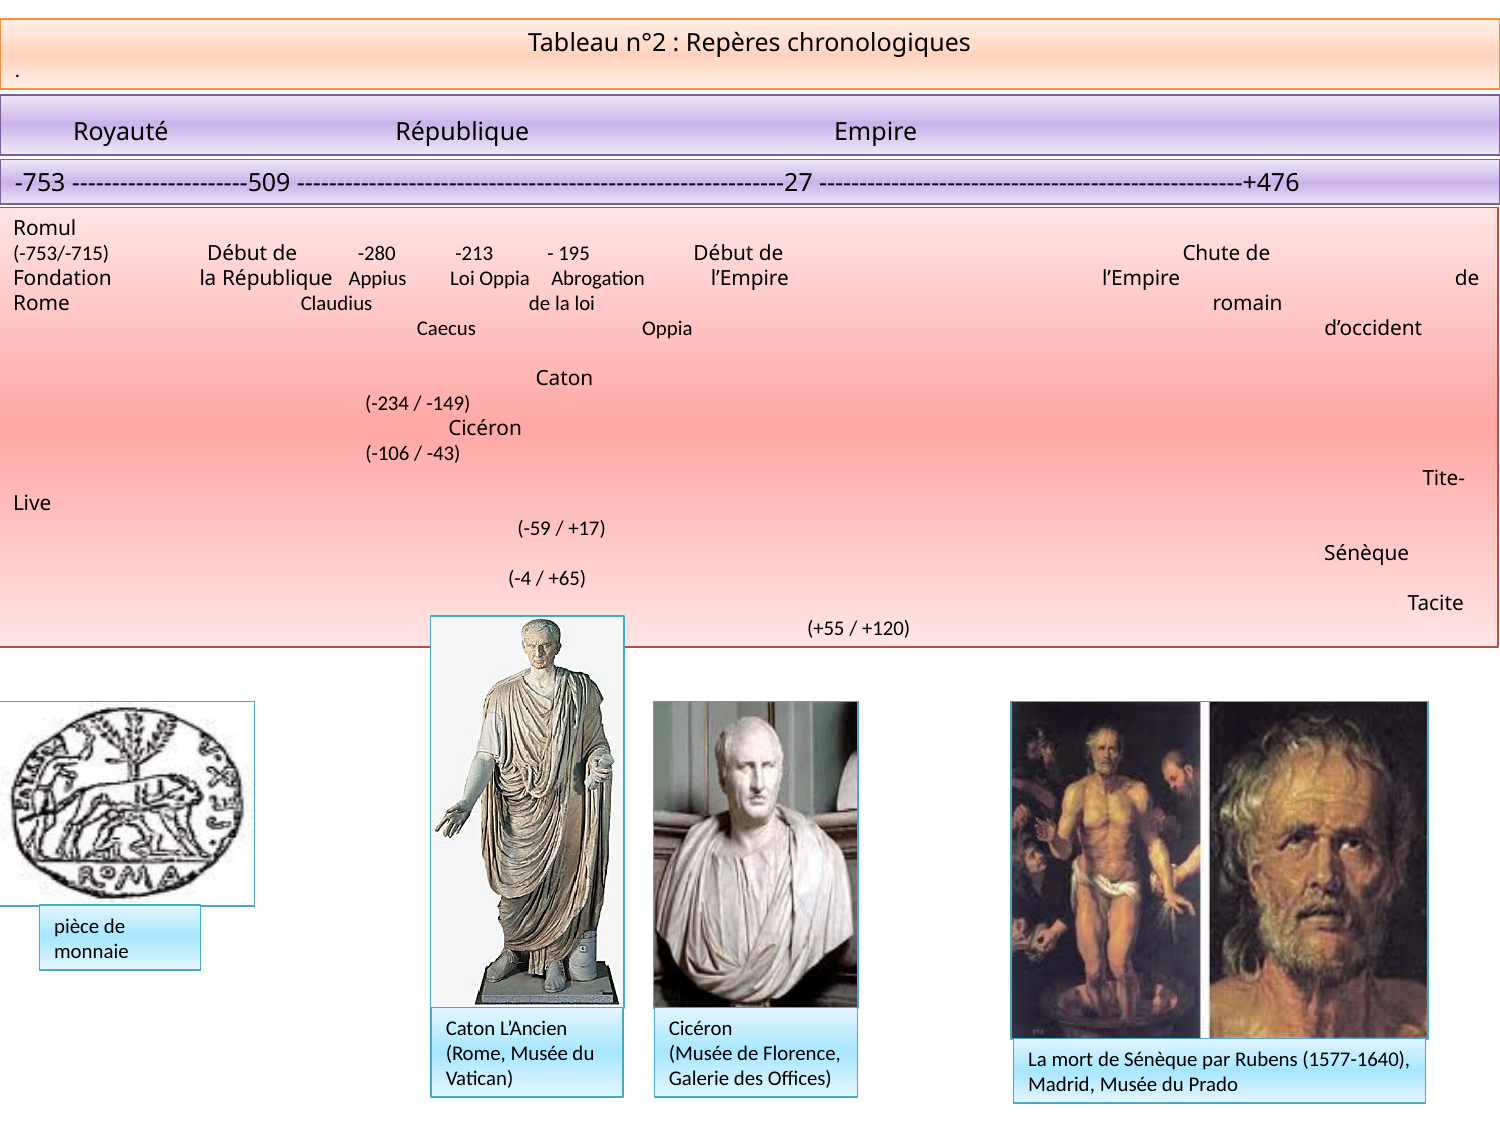

Tableau n°2 : Repères chronologiques
.
 Royauté République Empire
-753 ----------------------509 -------------------------------------------------------------27 -----------------------------------------------------+476
Romul
(-753/-715) Début de -280 -213 - 195 Début de Chute de
Fondation la République Appius Loi Oppia Abrogation l’Empire l’Empire de Rome Claudius de la loi romain
 Caecus Oppia d’occident
 Caton
		 (-234 / -149)
			 Cicéron
				 (-106 / -43)
 										 Tite-Live
				 (-59 / +17)
													 Sénèque
						 (-4 / +65)
														 Tacite
				 (+55 / +120)
pièce de monnaie
Caton L’Ancien
(Rome, Musée du Vatican)
Cicéron
(Musée de Florence, Galerie des Offices)
La mort de Sénèque par Rubens (1577-1640), Madrid, Musée du Prado